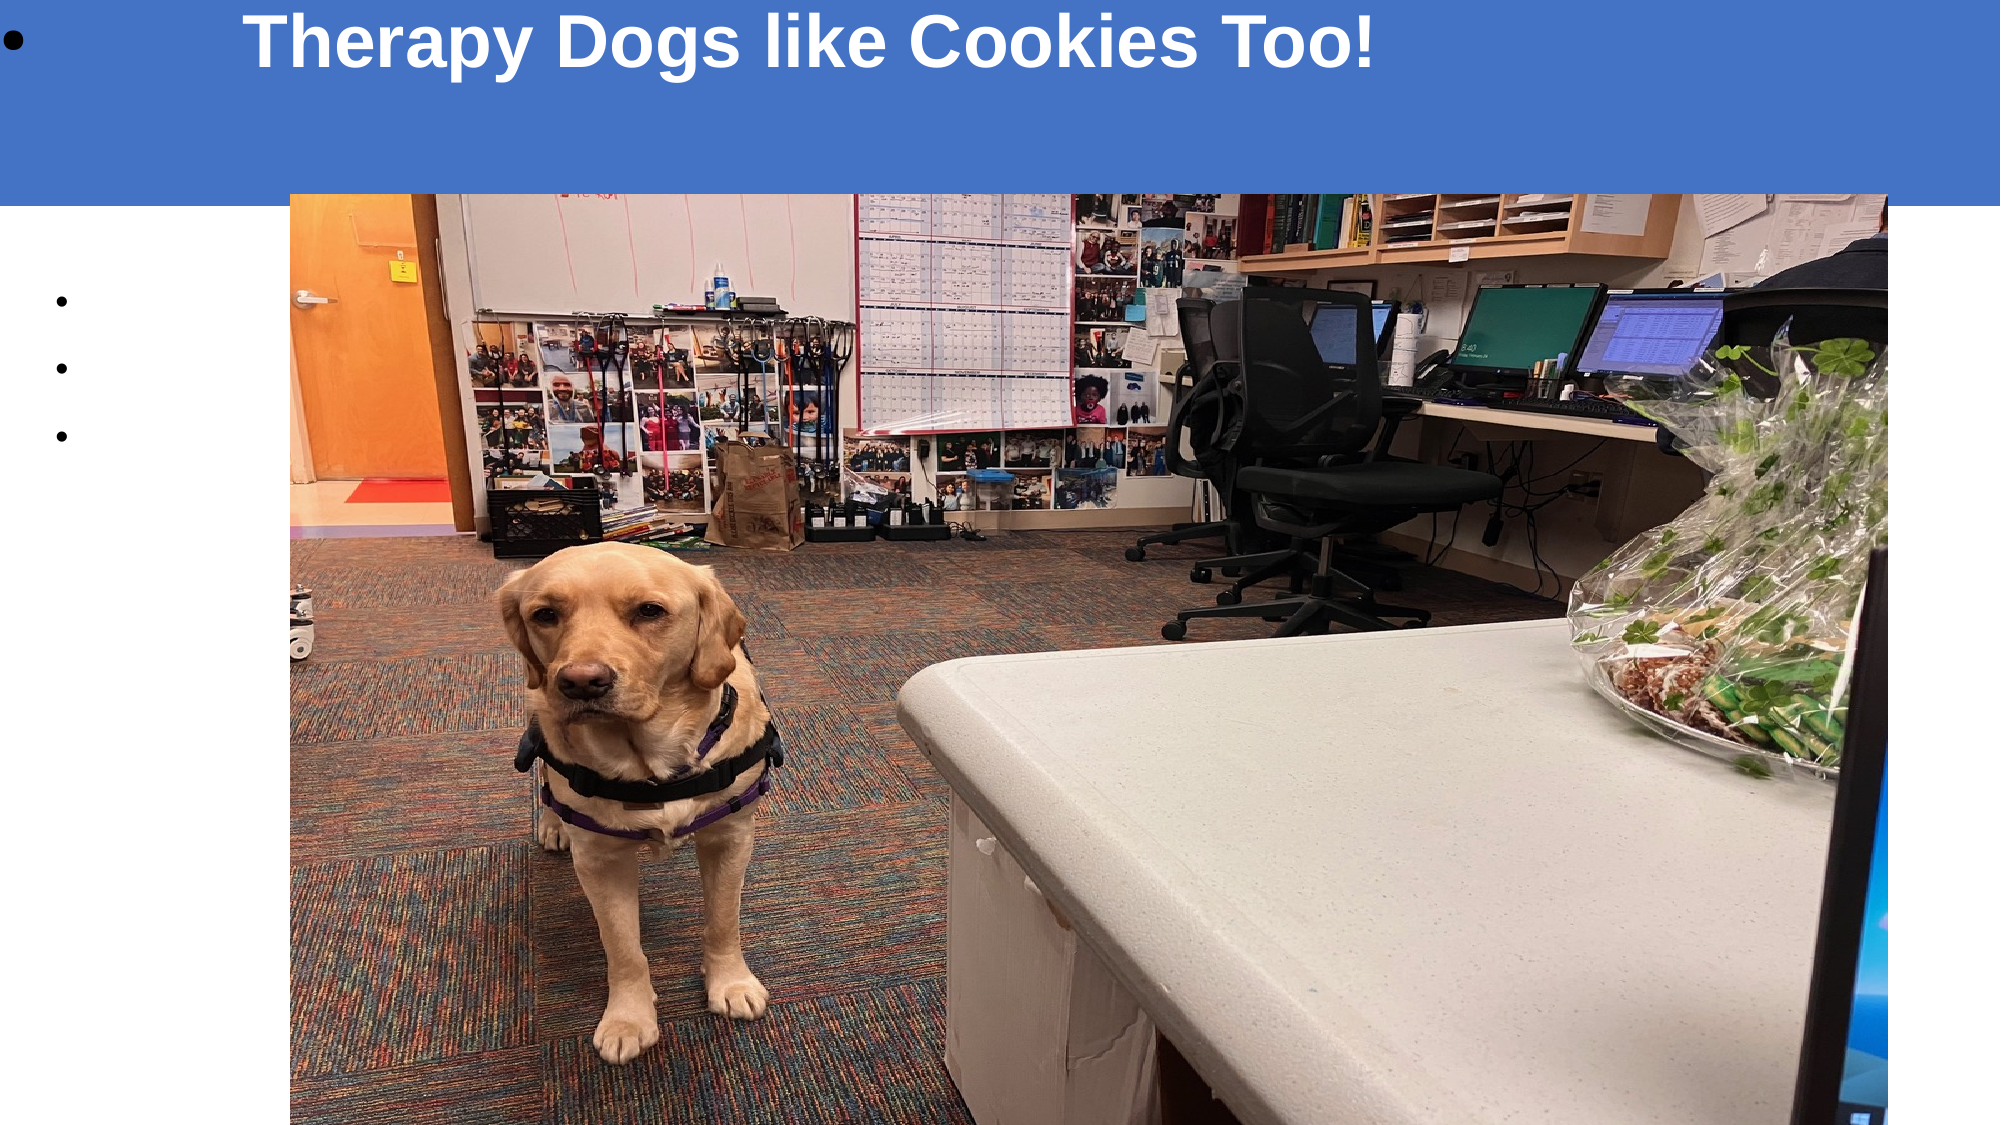

| Therapy Dogs like Cookies Too! |
| --- |